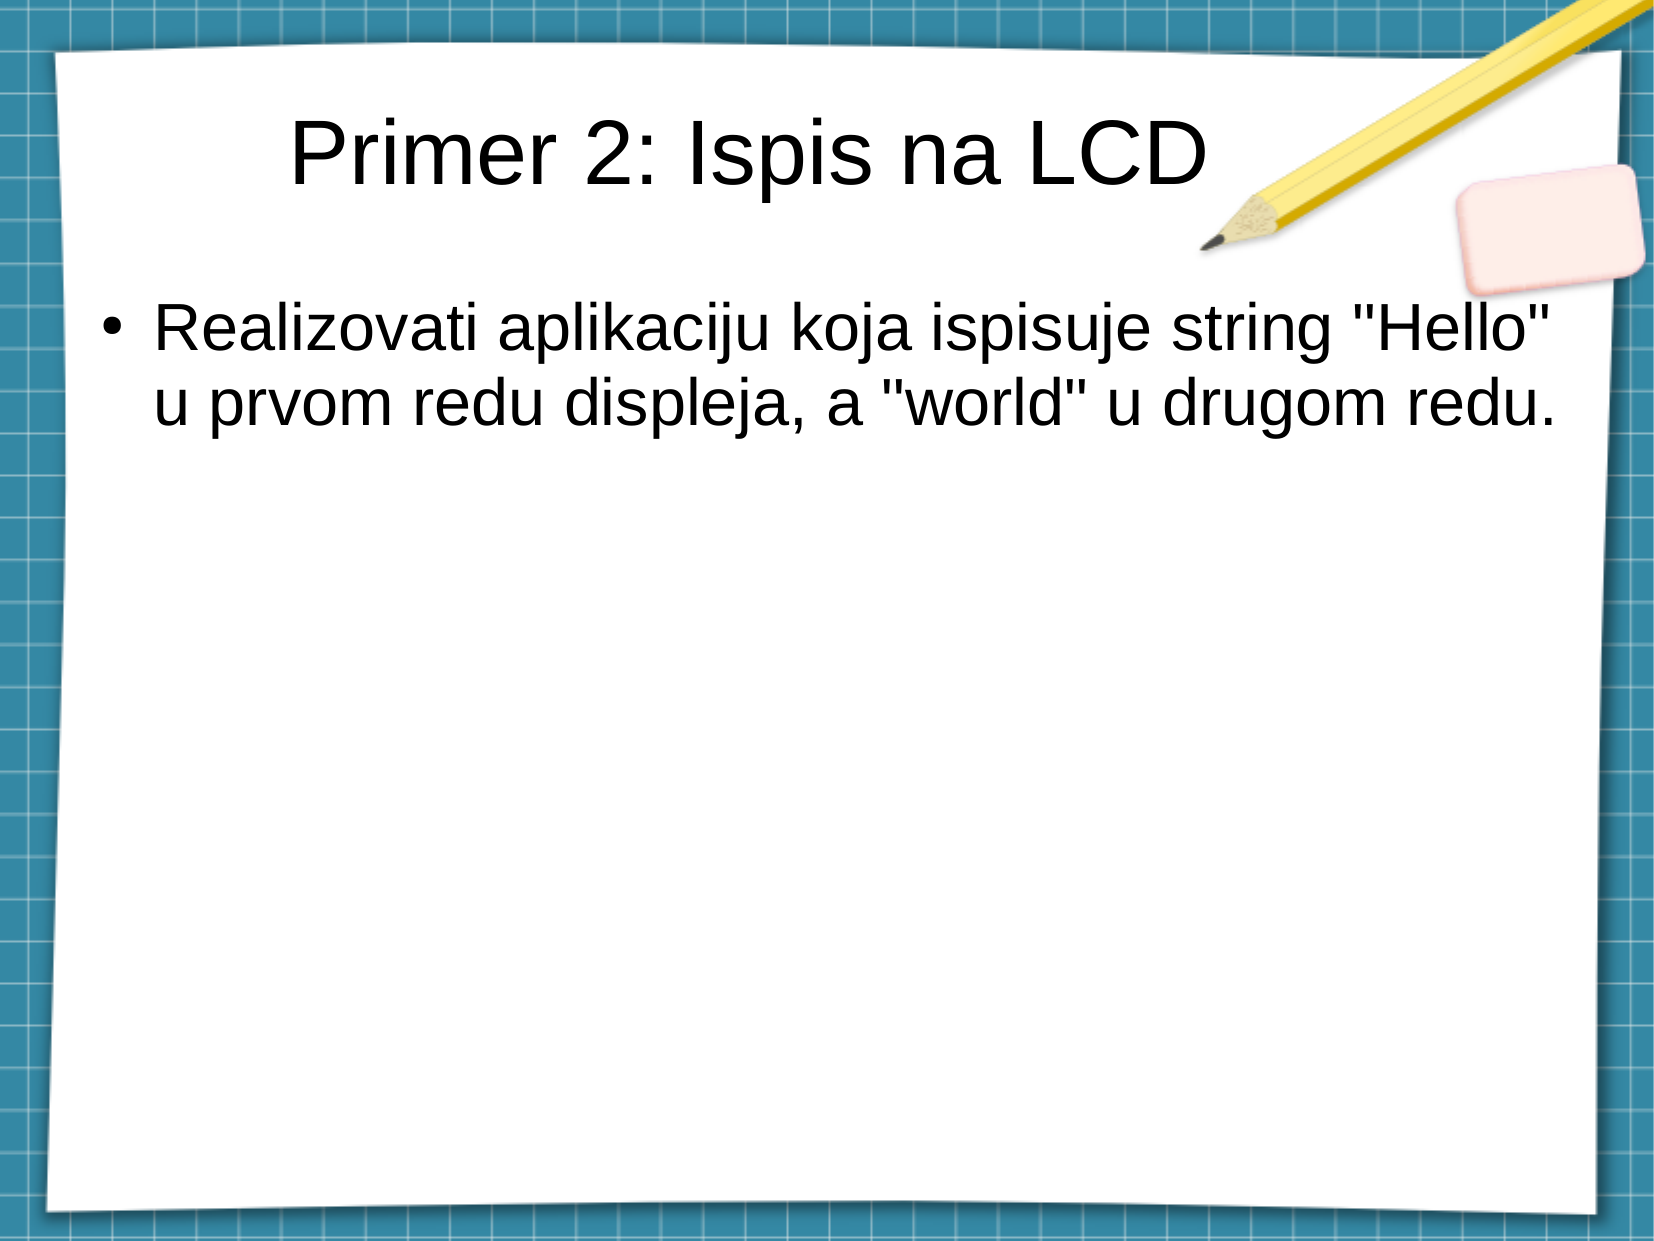

# Primer 2: Ispis na LCD
Realizovati aplikaciju koja ispisuje string "Hello" u prvom redu displeja, a "world" u drugom redu.